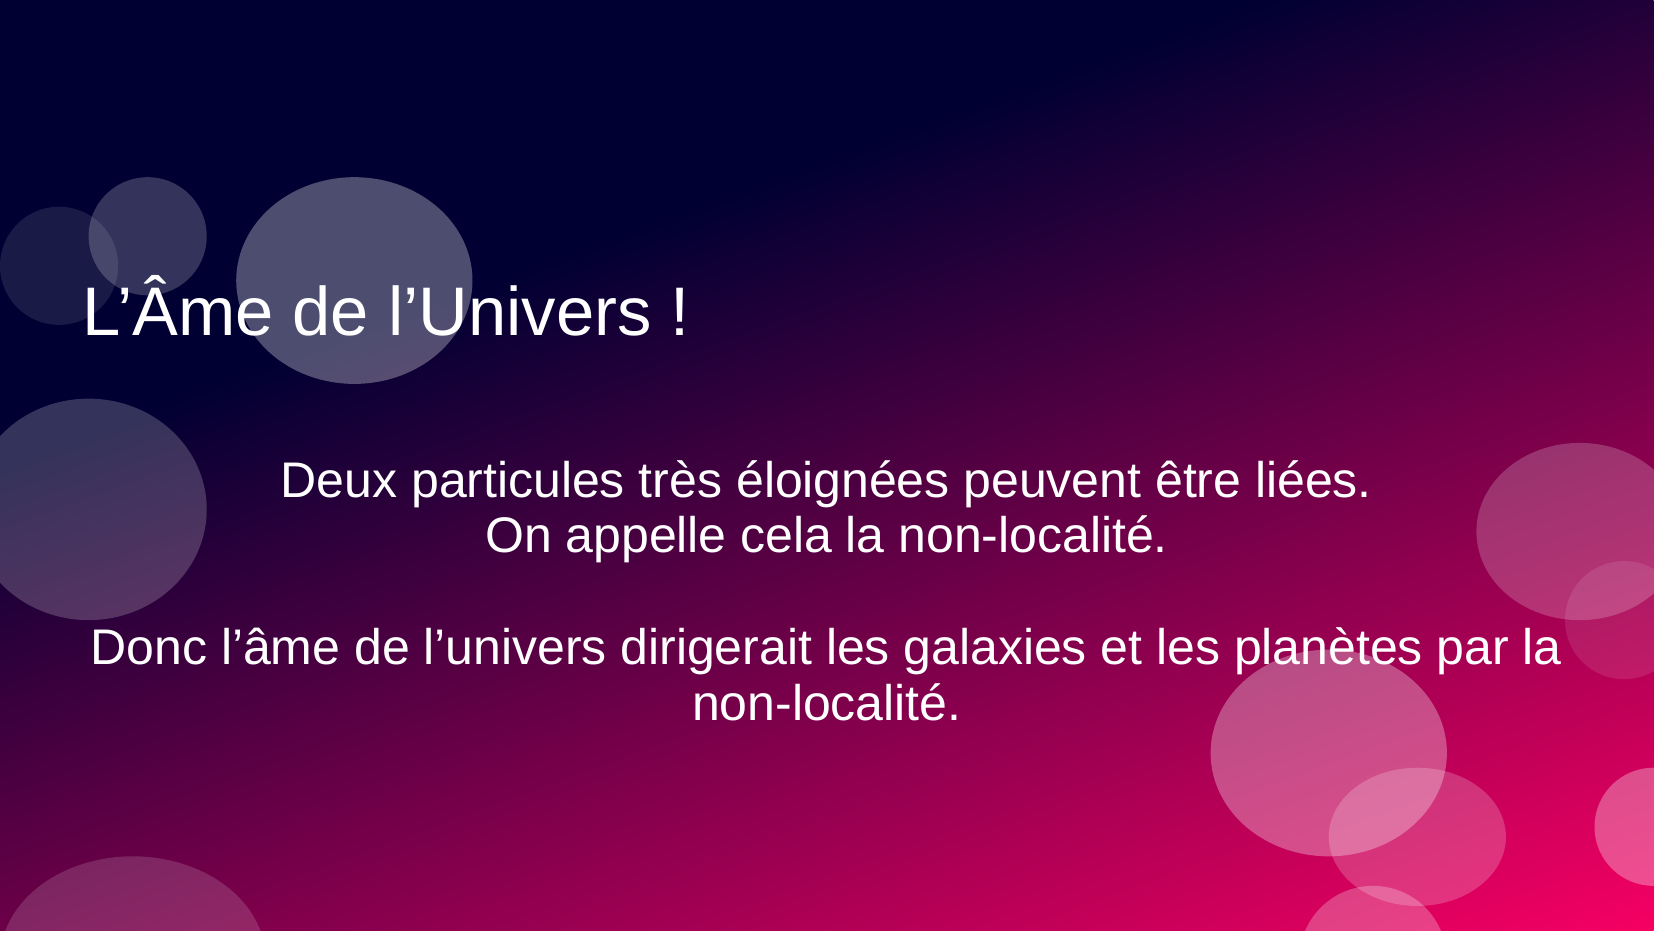

# L’Âme de l’Univers !
Deux particules très éloignées peuvent être liées.
On appelle cela la non-localité.
Donc l’âme de l’univers dirigerait les galaxies et les planètes par la non-localité.